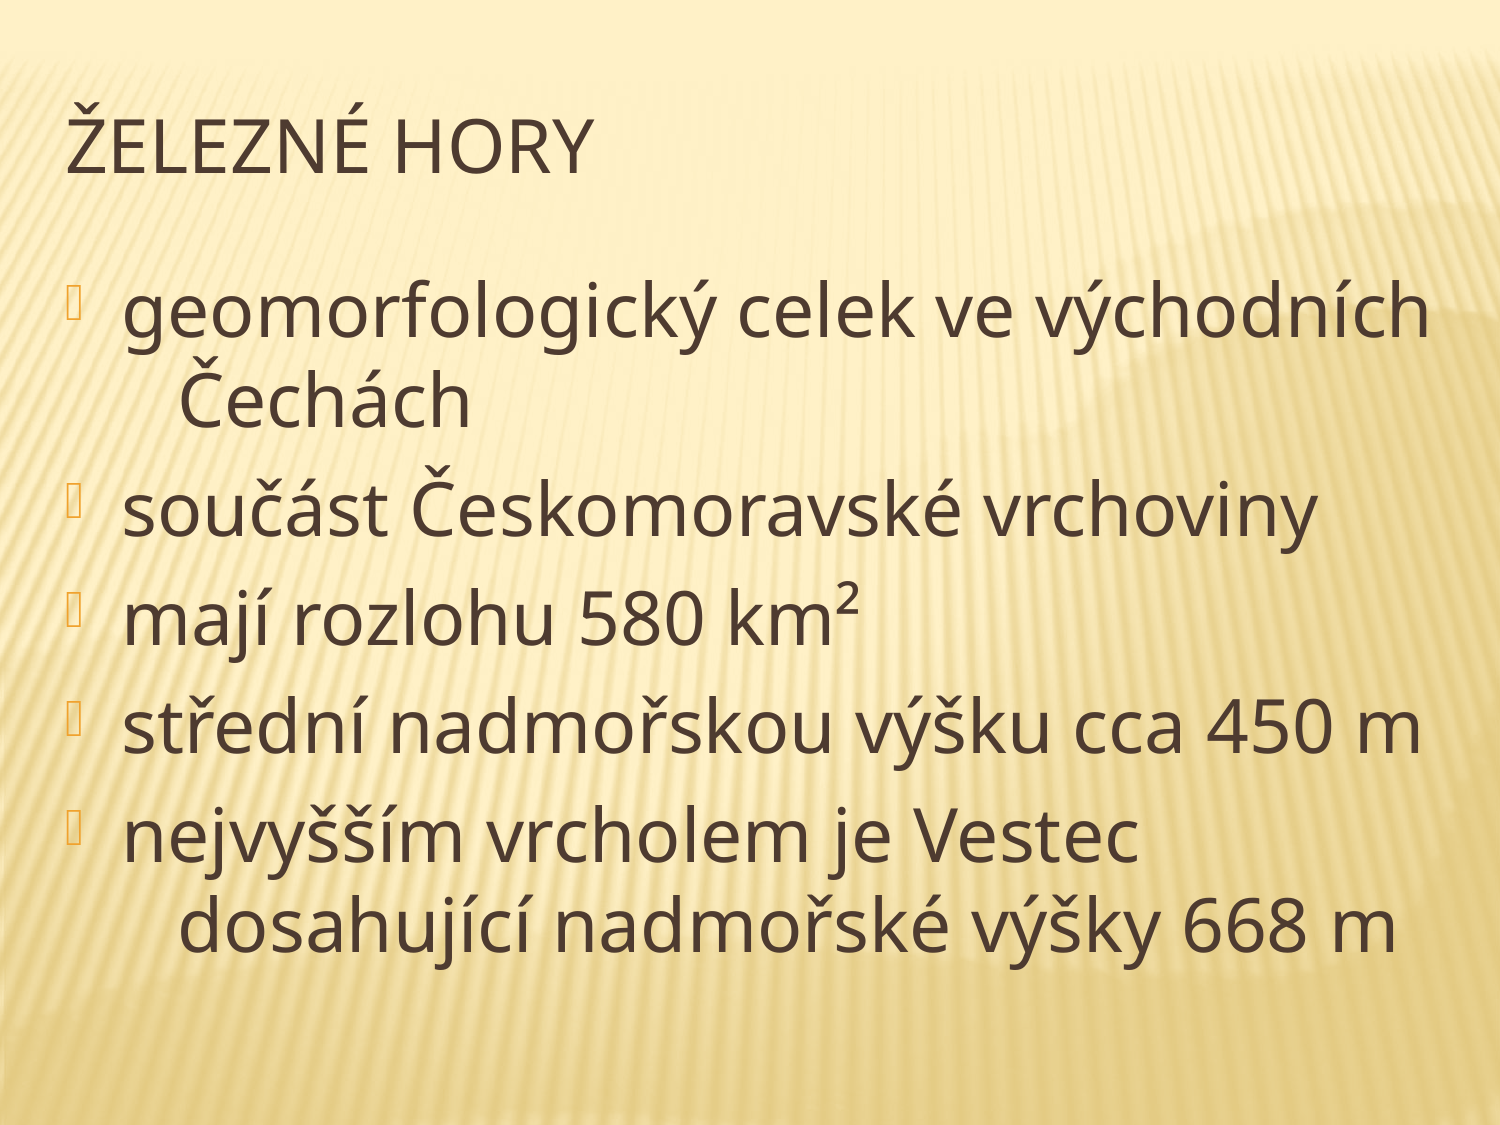

# ŽELEZNÉ HORY
geomorfologický celek ve východních Čechách
součást Českomoravské vrchoviny
mají rozlohu 580 km²
střední nadmořskou výšku cca 450 m
nejvyšším vrcholem je Vestec dosahující nadmořské výšky 668 m